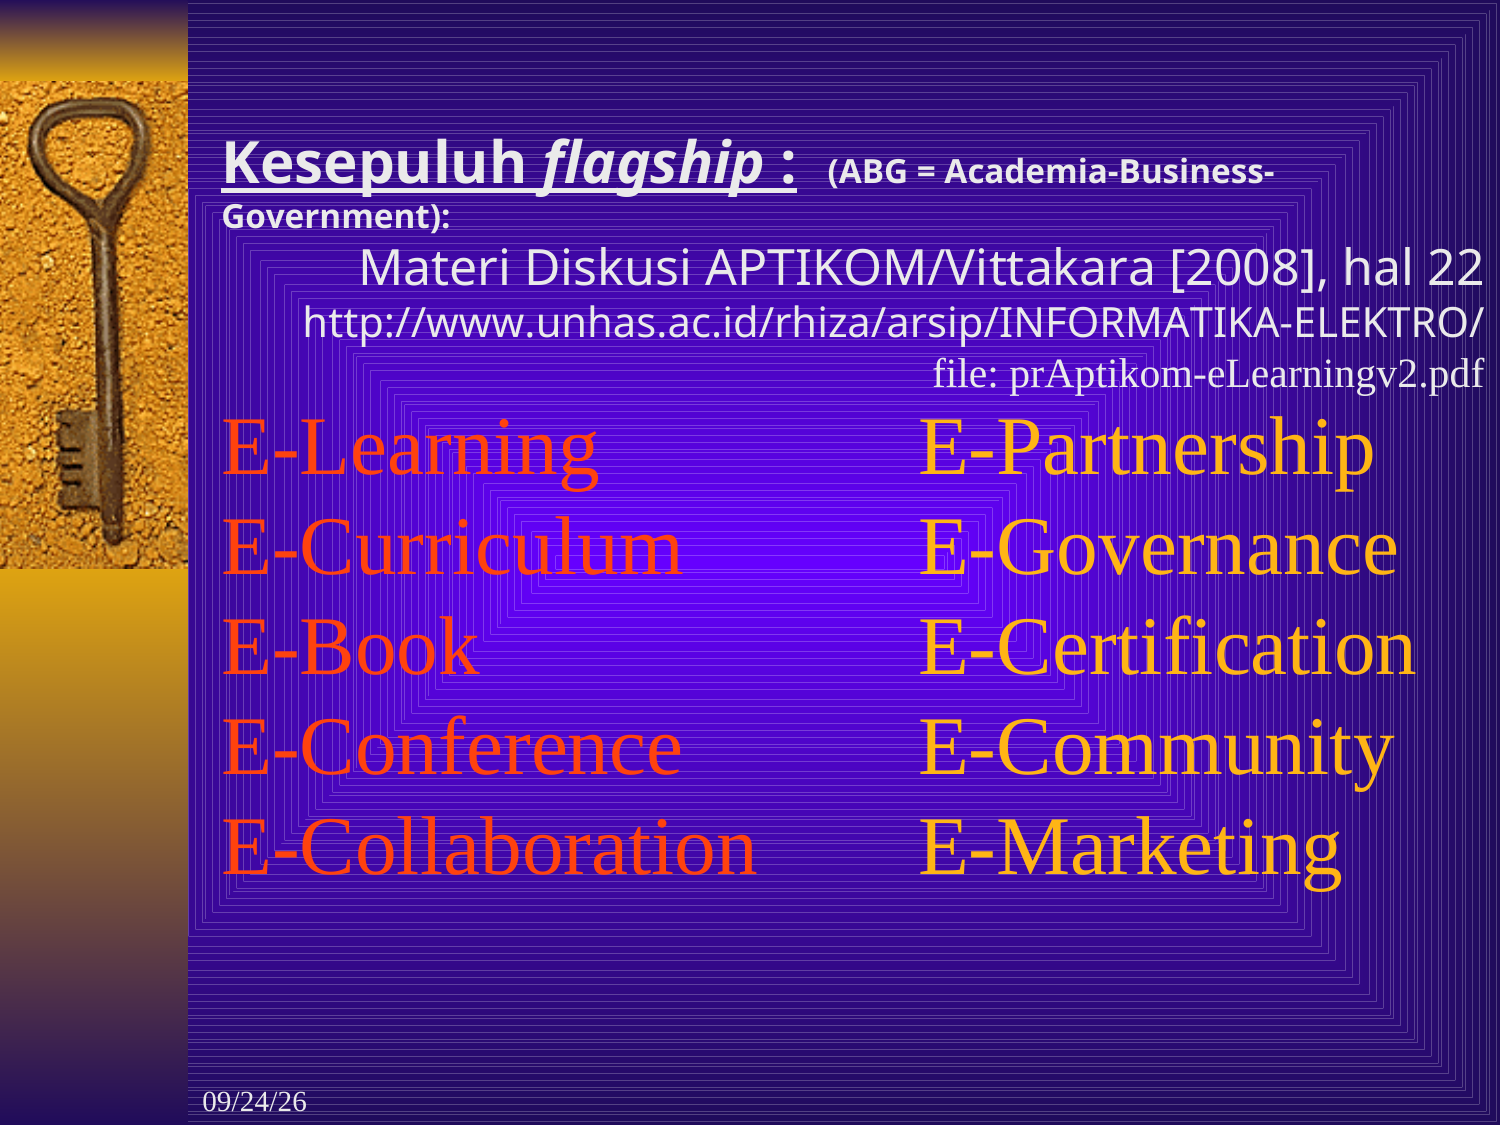

Kesepuluh flagship : (ABG = Academia-Business-Government):
Materi Diskusi APTIKOM/Vittakara [2008], hal 22
http://www.unhas.ac.id/rhiza/arsip/INFORMATIKA-ELEKTRO/
file: prAptikom-eLearningv2.pdf
E-Learning
E-Curriculum
E-Book
E-Conference
E-Collaboration
E-Partnership
E-Governance
E-Certification
E-Community
E-Marketing